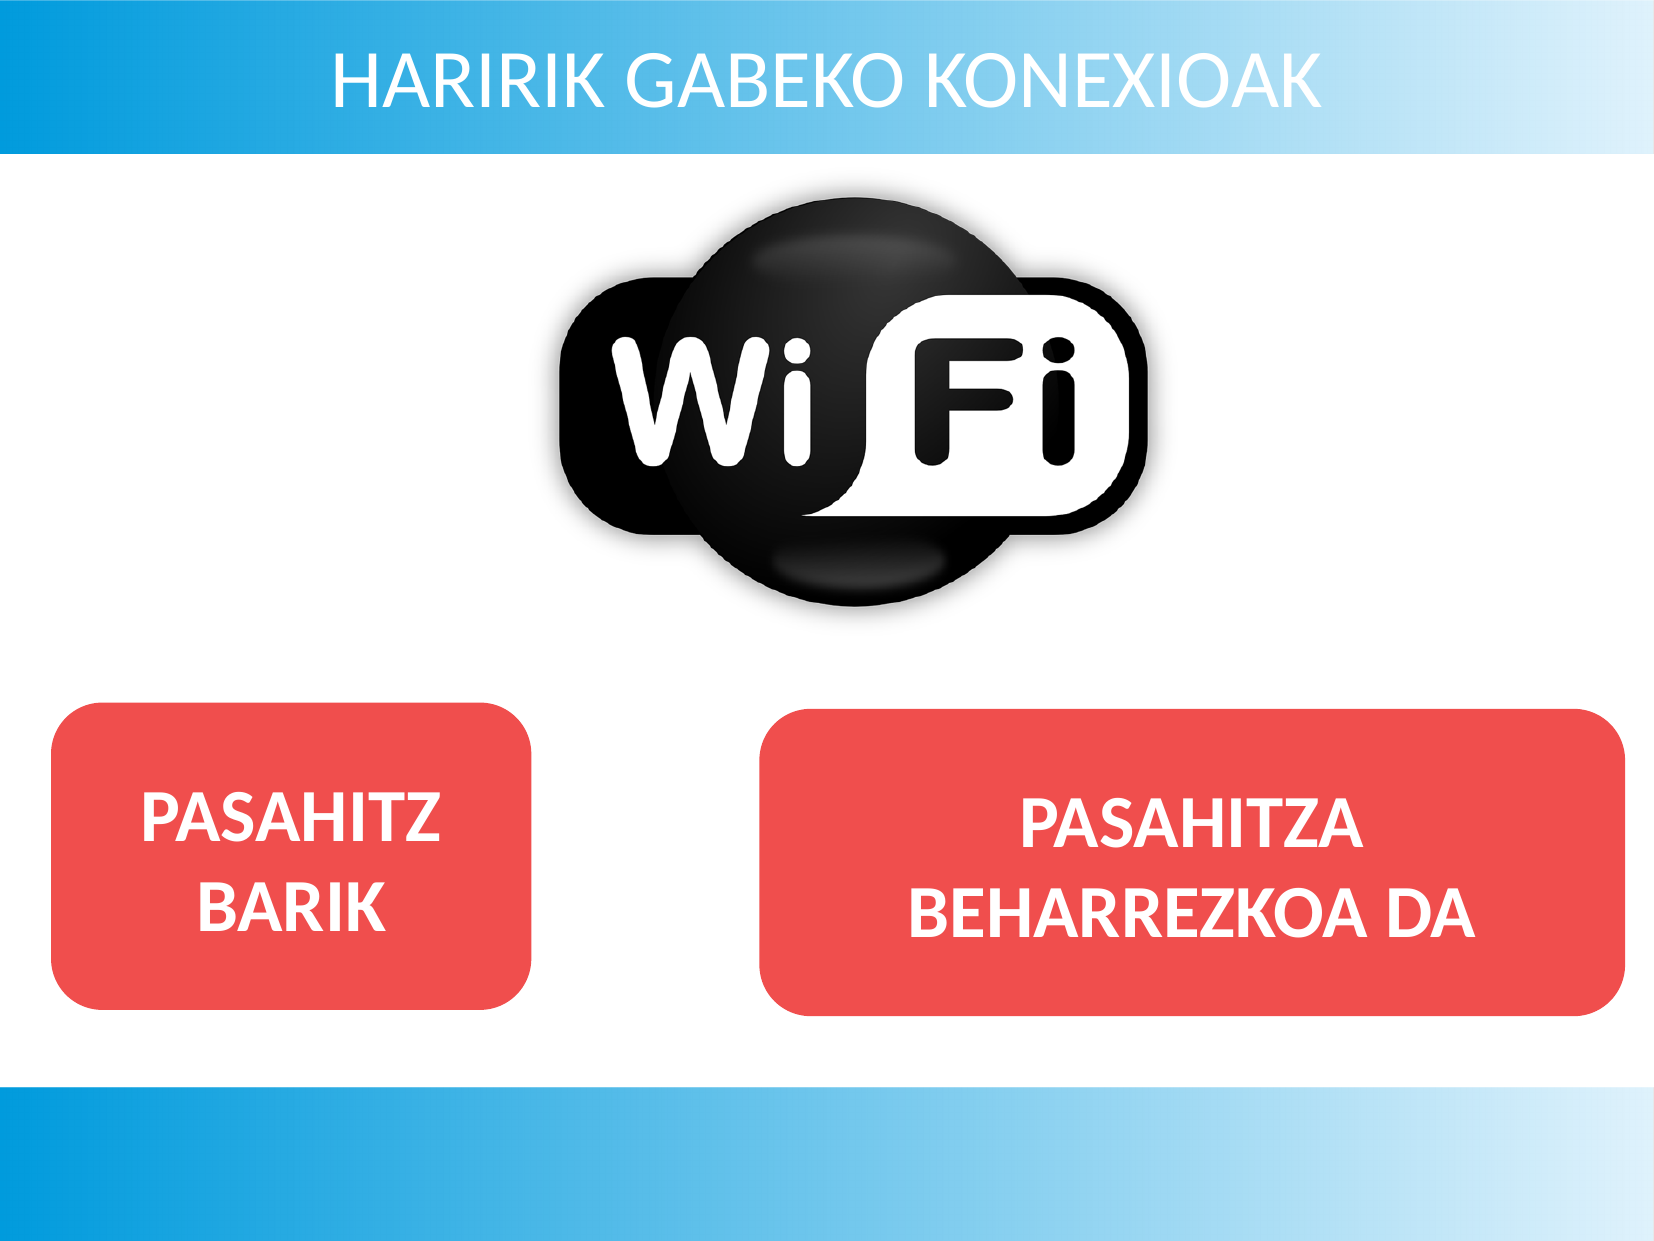

# HARIRIK GABEKO KONEXIOAK
PASAHITZ BARIK
PASAHITZA BEHARREZKOA DA